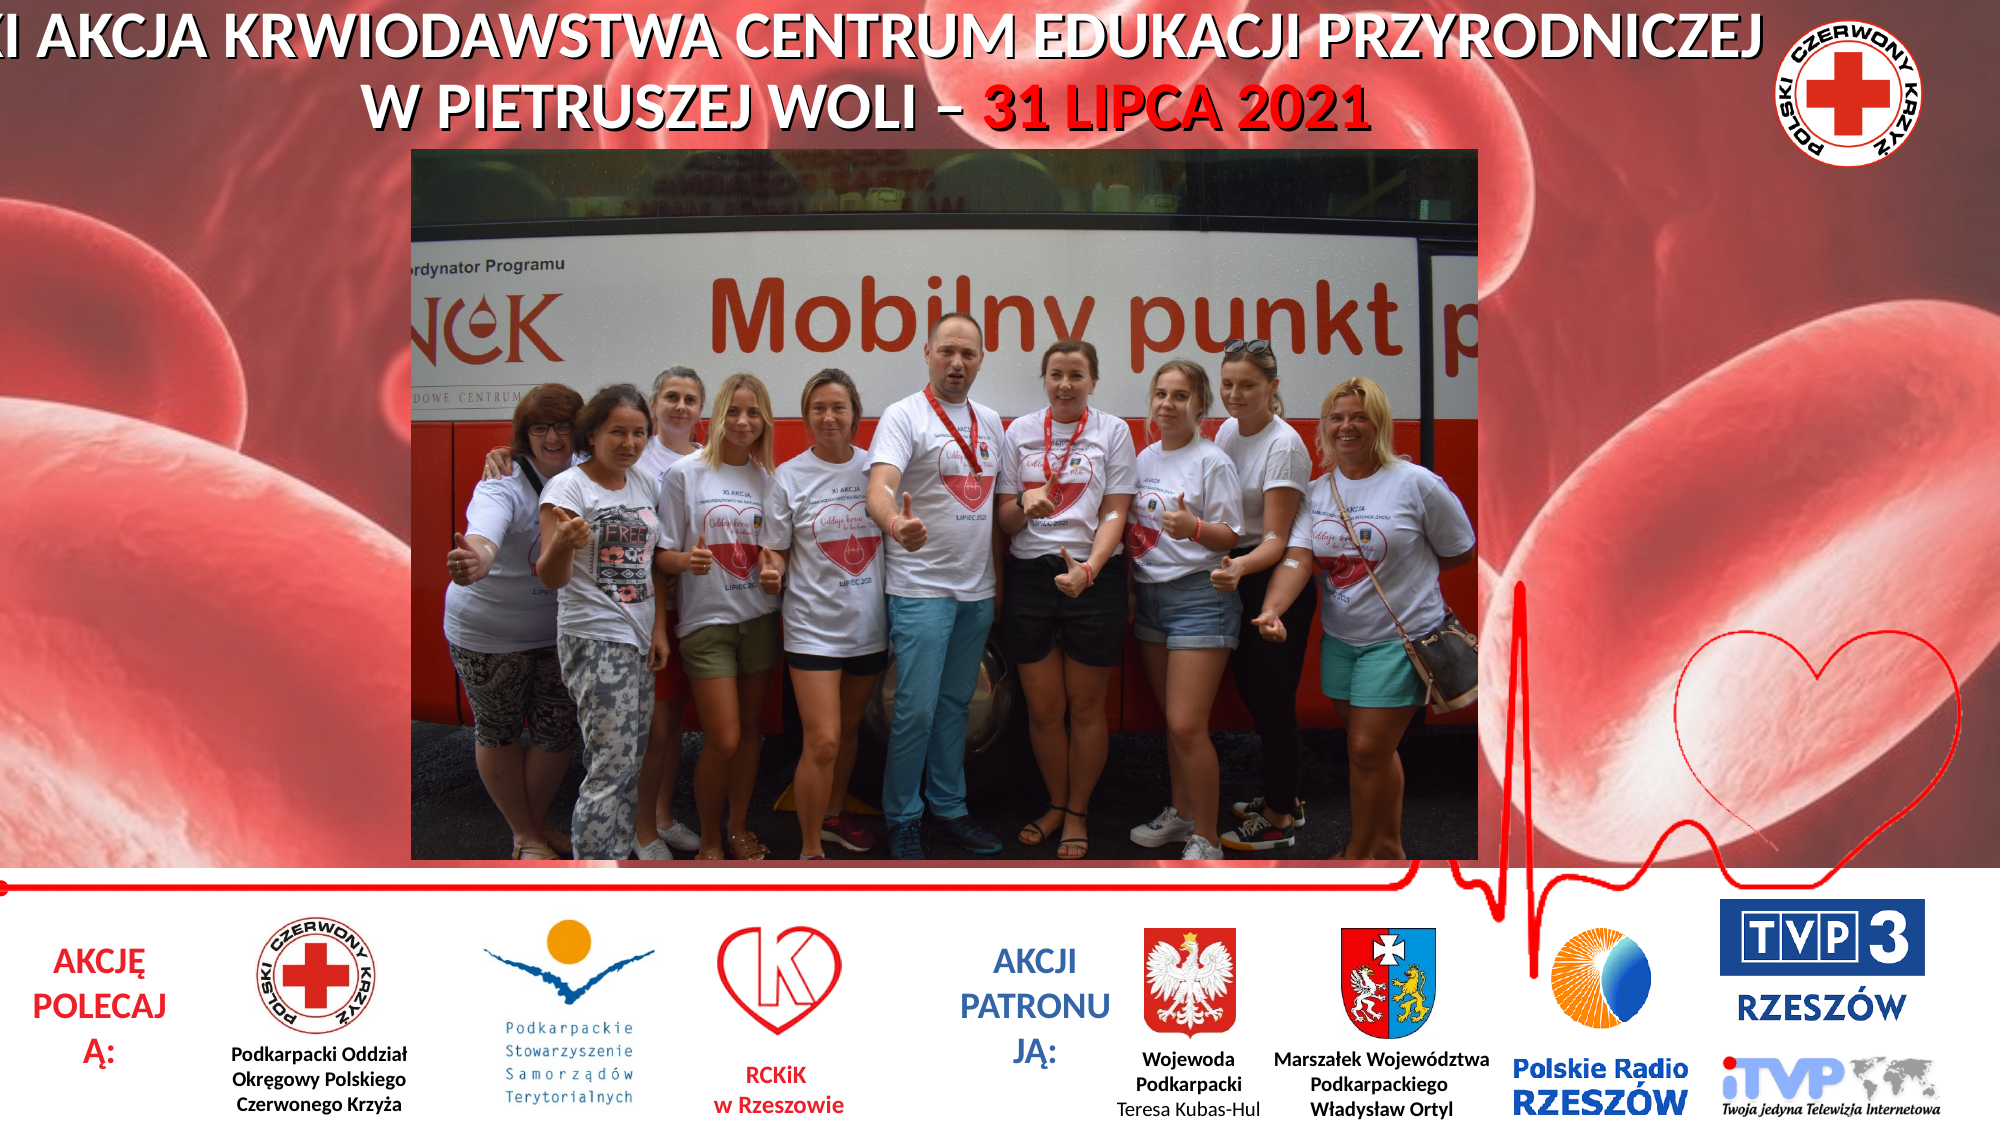

XI Akcja Krwiodawstwa Centrum Edukacji przyrodniczej
w Pietruszej Woli – 31 lipca 2021
Akcję polecają:
Akcji patronują:
Podkarpacki Oddział Okręgowy Polskiego Czerwonego Krzyża
Wojewoda Podkarpacki
Teresa Kubas-Hul
Marszałek Województwa Podkarpackiego
Władysław Ortyl
RCKiK
w Rzeszowie